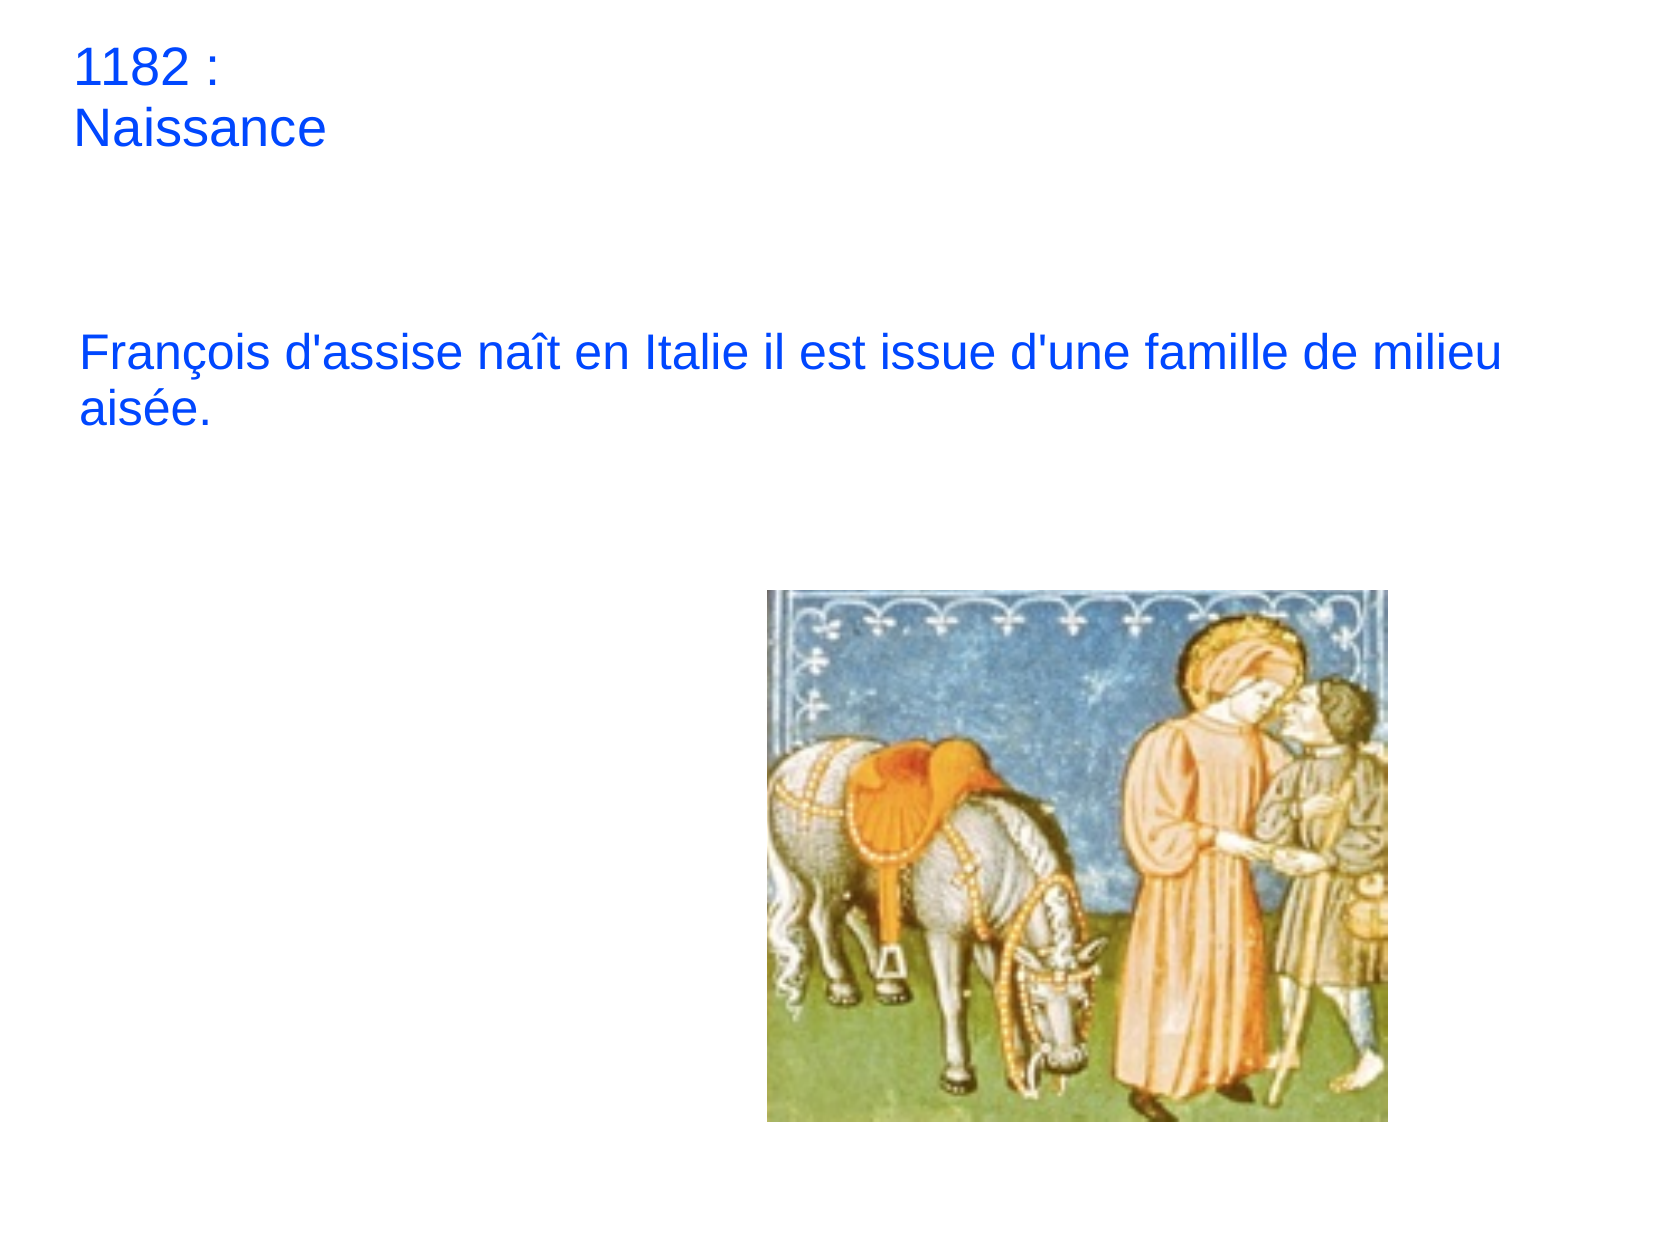

1182 : Naissance
François d'assise naît en Italie il est issue d'une famille de milieu aisée.